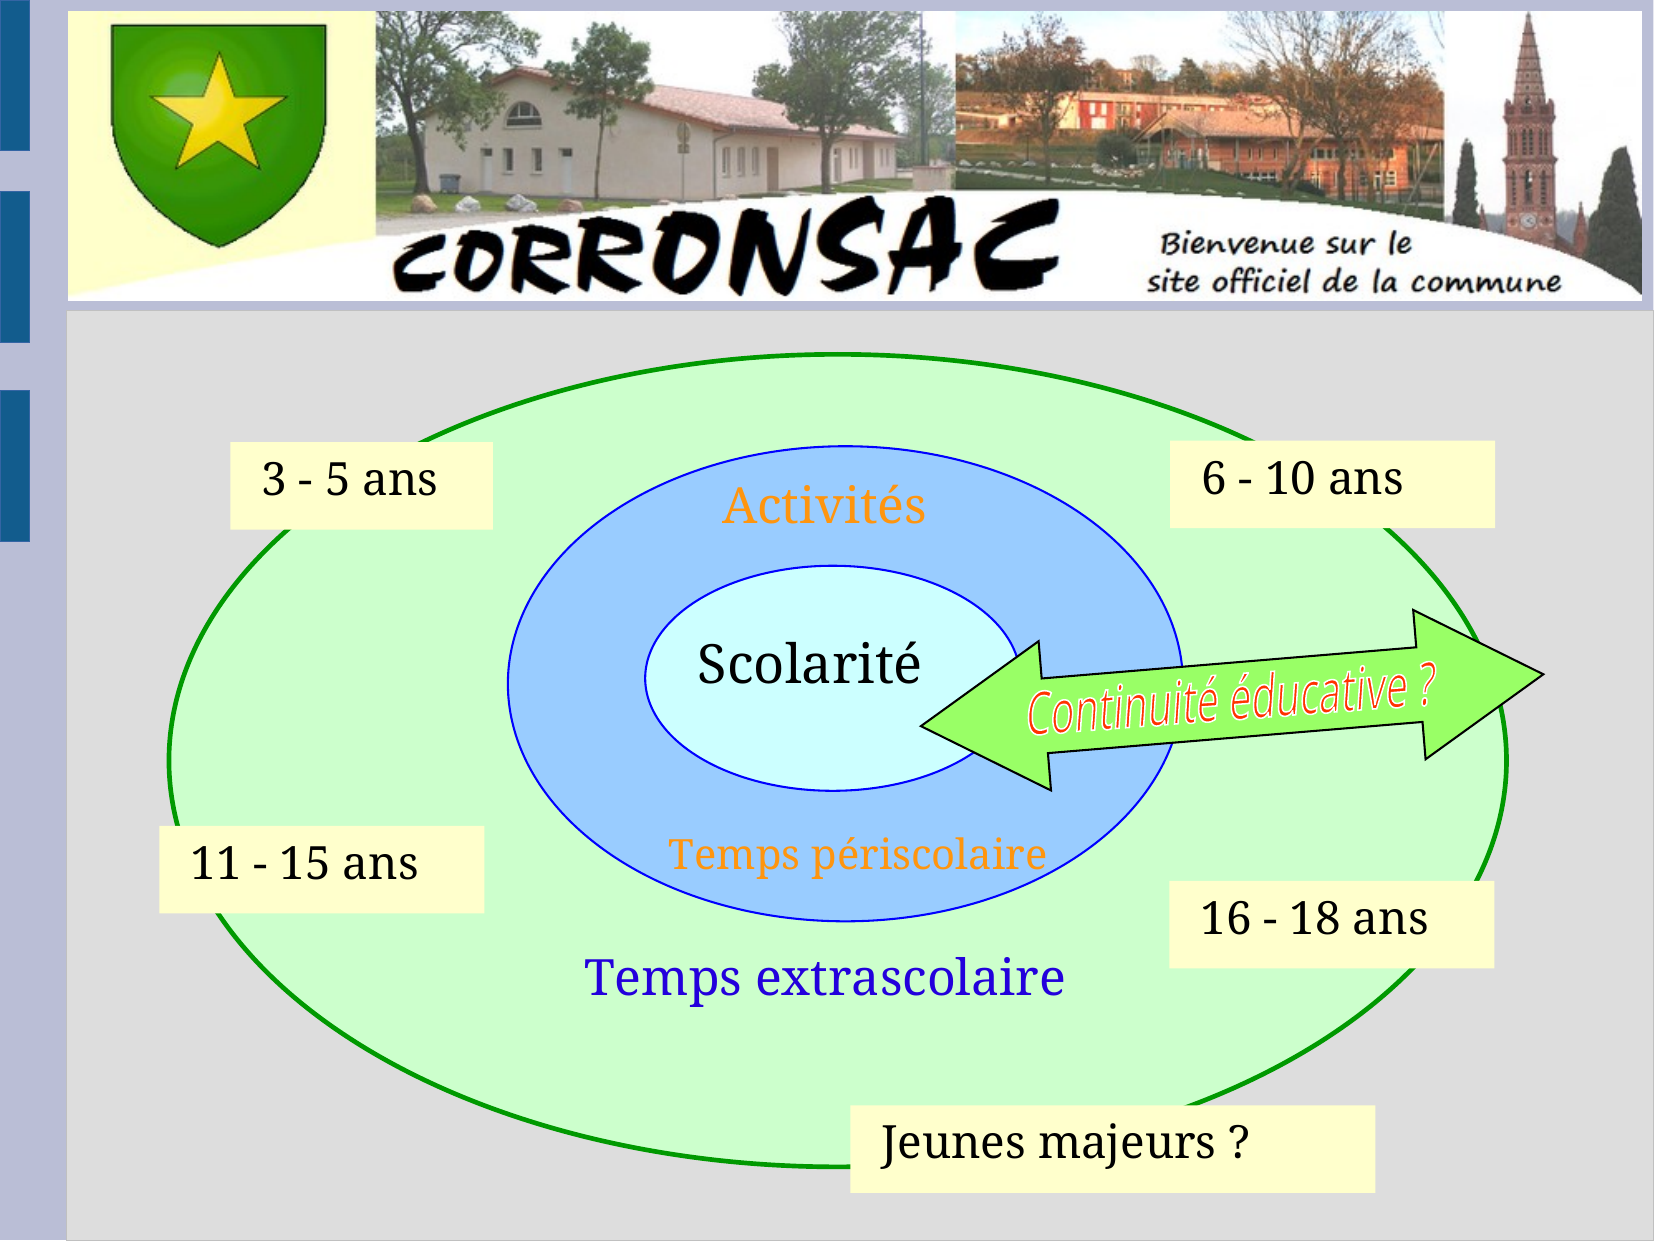

#
6 - 10 ans
3 - 5 ans
Activités
Scolarité
Continuité éducative ?
Temps périscolaire
11 - 15 ans
16 - 18 ans
Temps extrascolaire
Jeunes majeurs ?